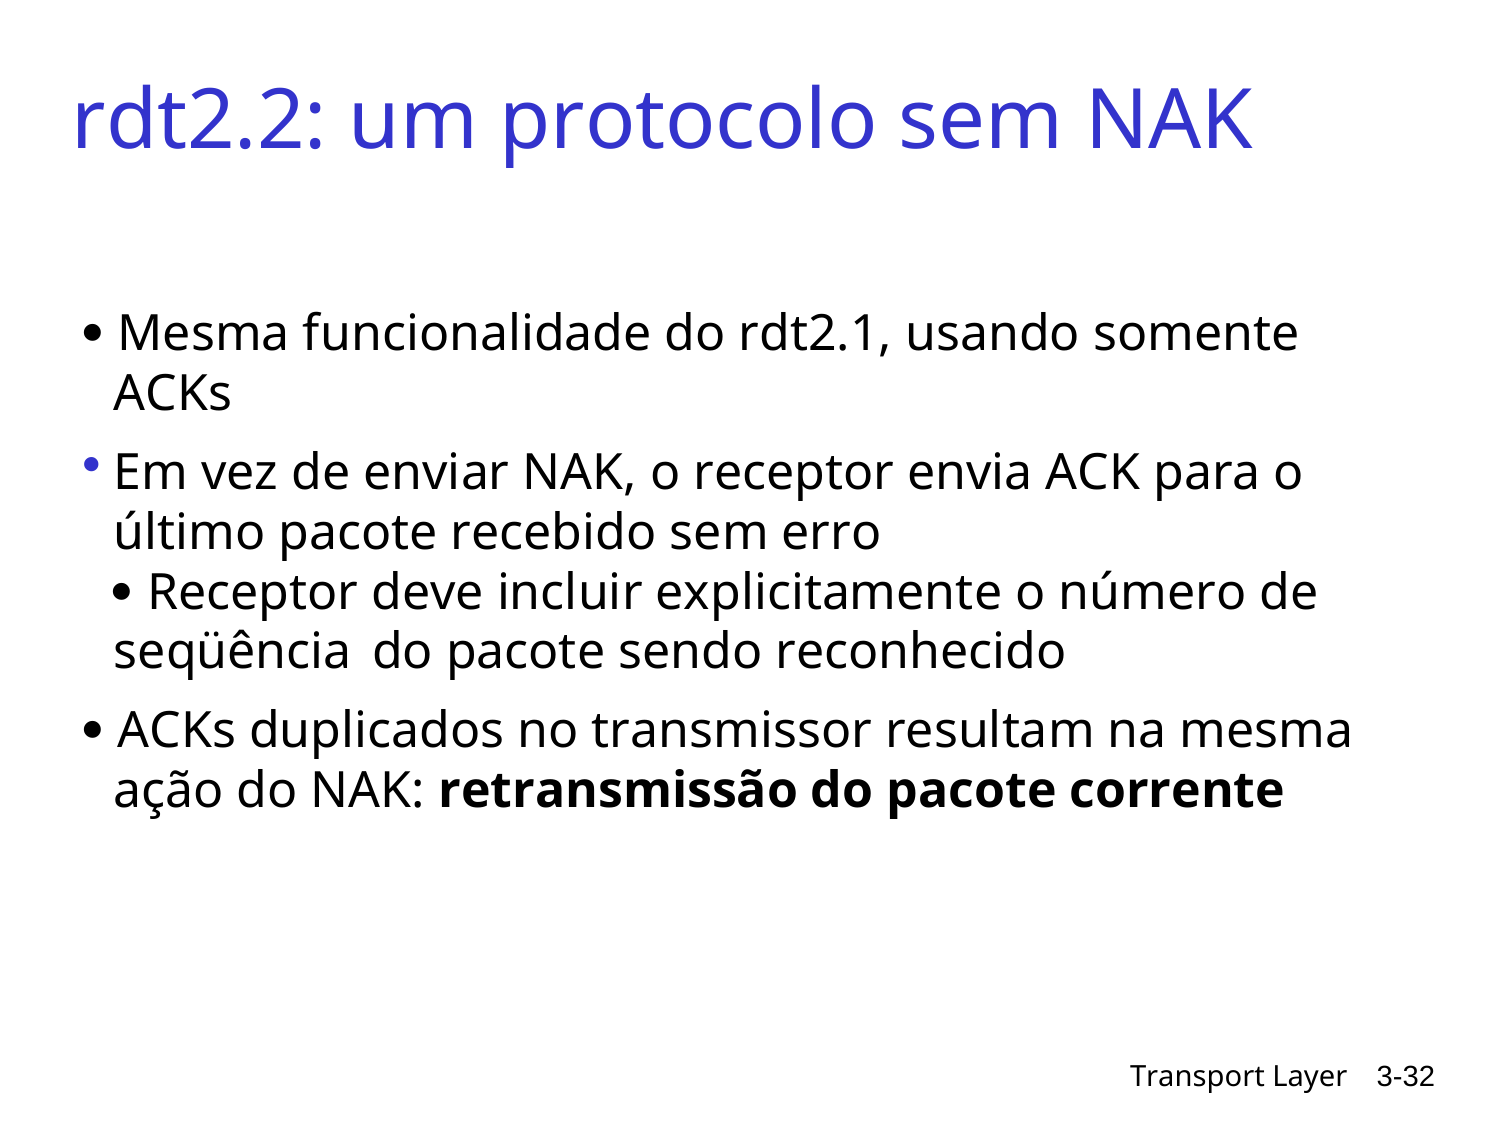

rdt2.2: um protocolo sem NAK
#  Mesma funcionalidade do rdt2.1, usando somente ACKs
Em vez de enviar NAK, o receptor envia ACK para o último pacote recebido sem erro
	 Receptor deve incluir explicitamente o número de seqüência 	do pacote sendo reconhecido
 ACKs duplicados no transmissor resultam na mesma ação do NAK: retransmissão do pacote corrente
Transport Layer